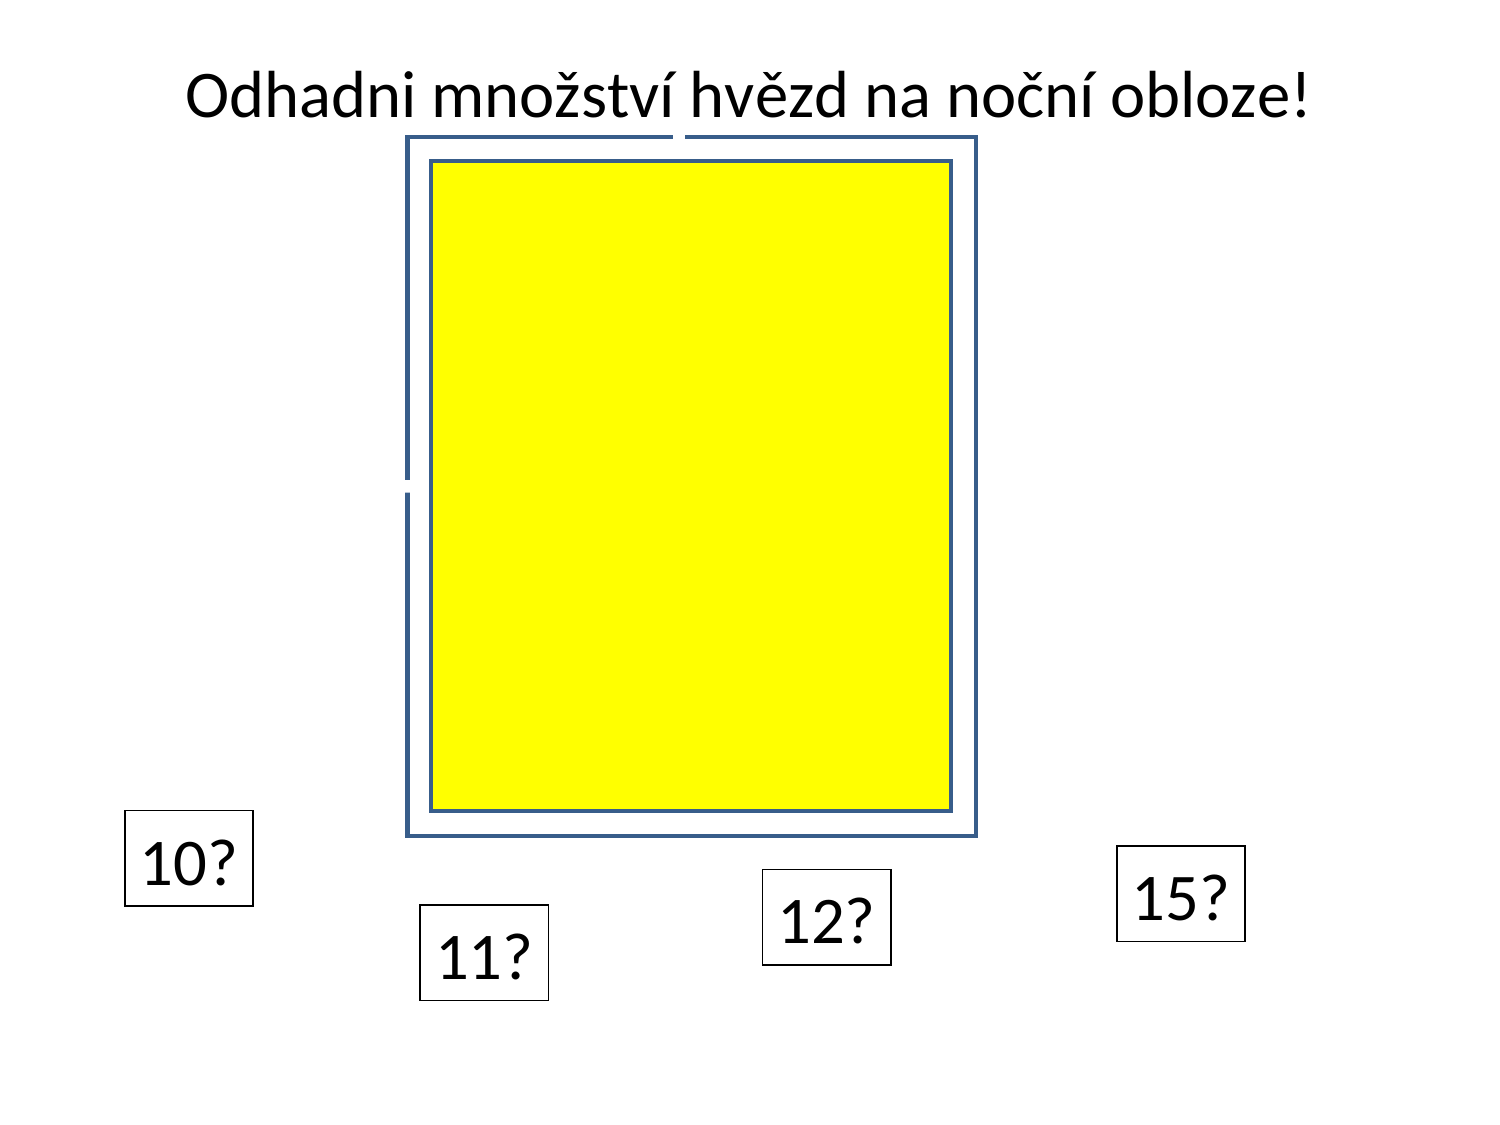

Odhadni množství hvězd na noční obloze!
10?
15?
12?
11?